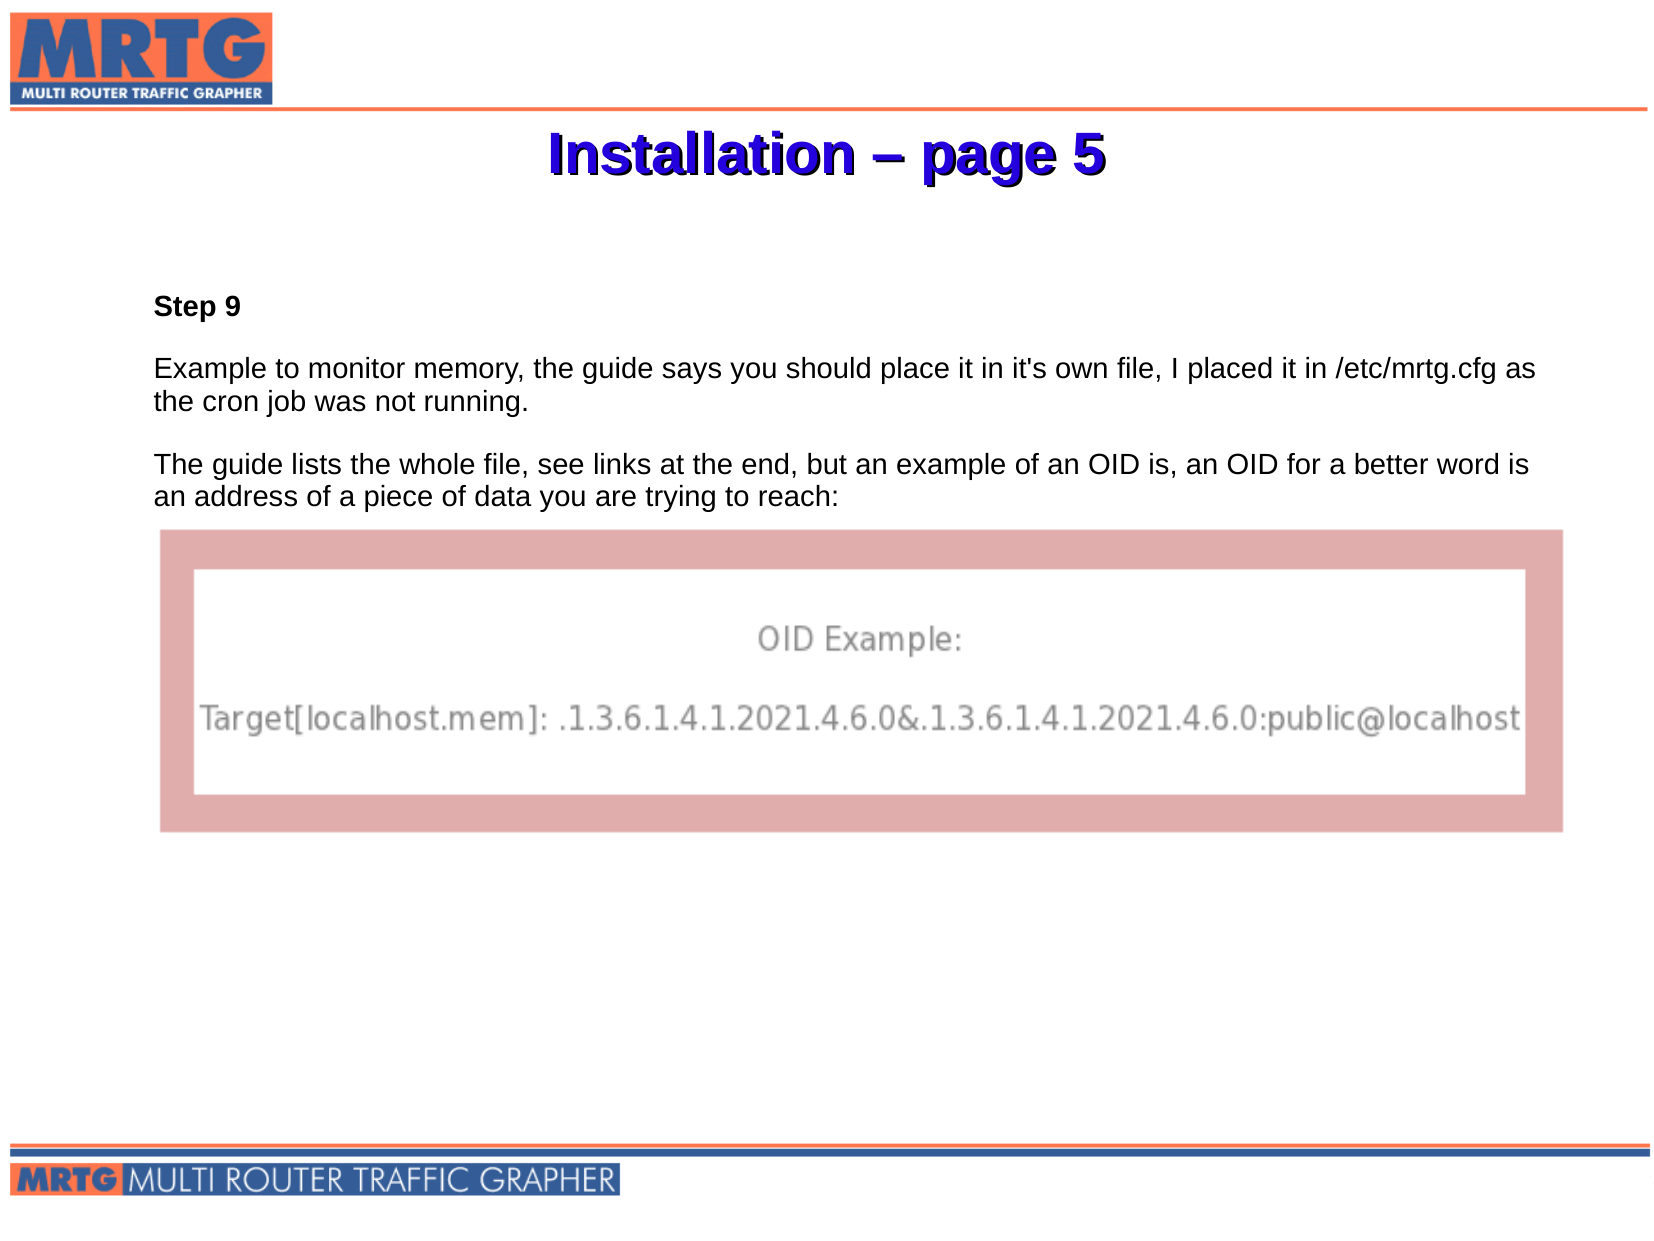

# Installation – page 5
Step 9
Example to monitor memory, the guide says you should place it in it's own file, I placed it in /etc/mrtg.cfg as the cron job was not running.
The guide lists the whole file, see links at the end, but an example of an OID is, an OID for a better word is an address of a piece of data you are trying to reach: